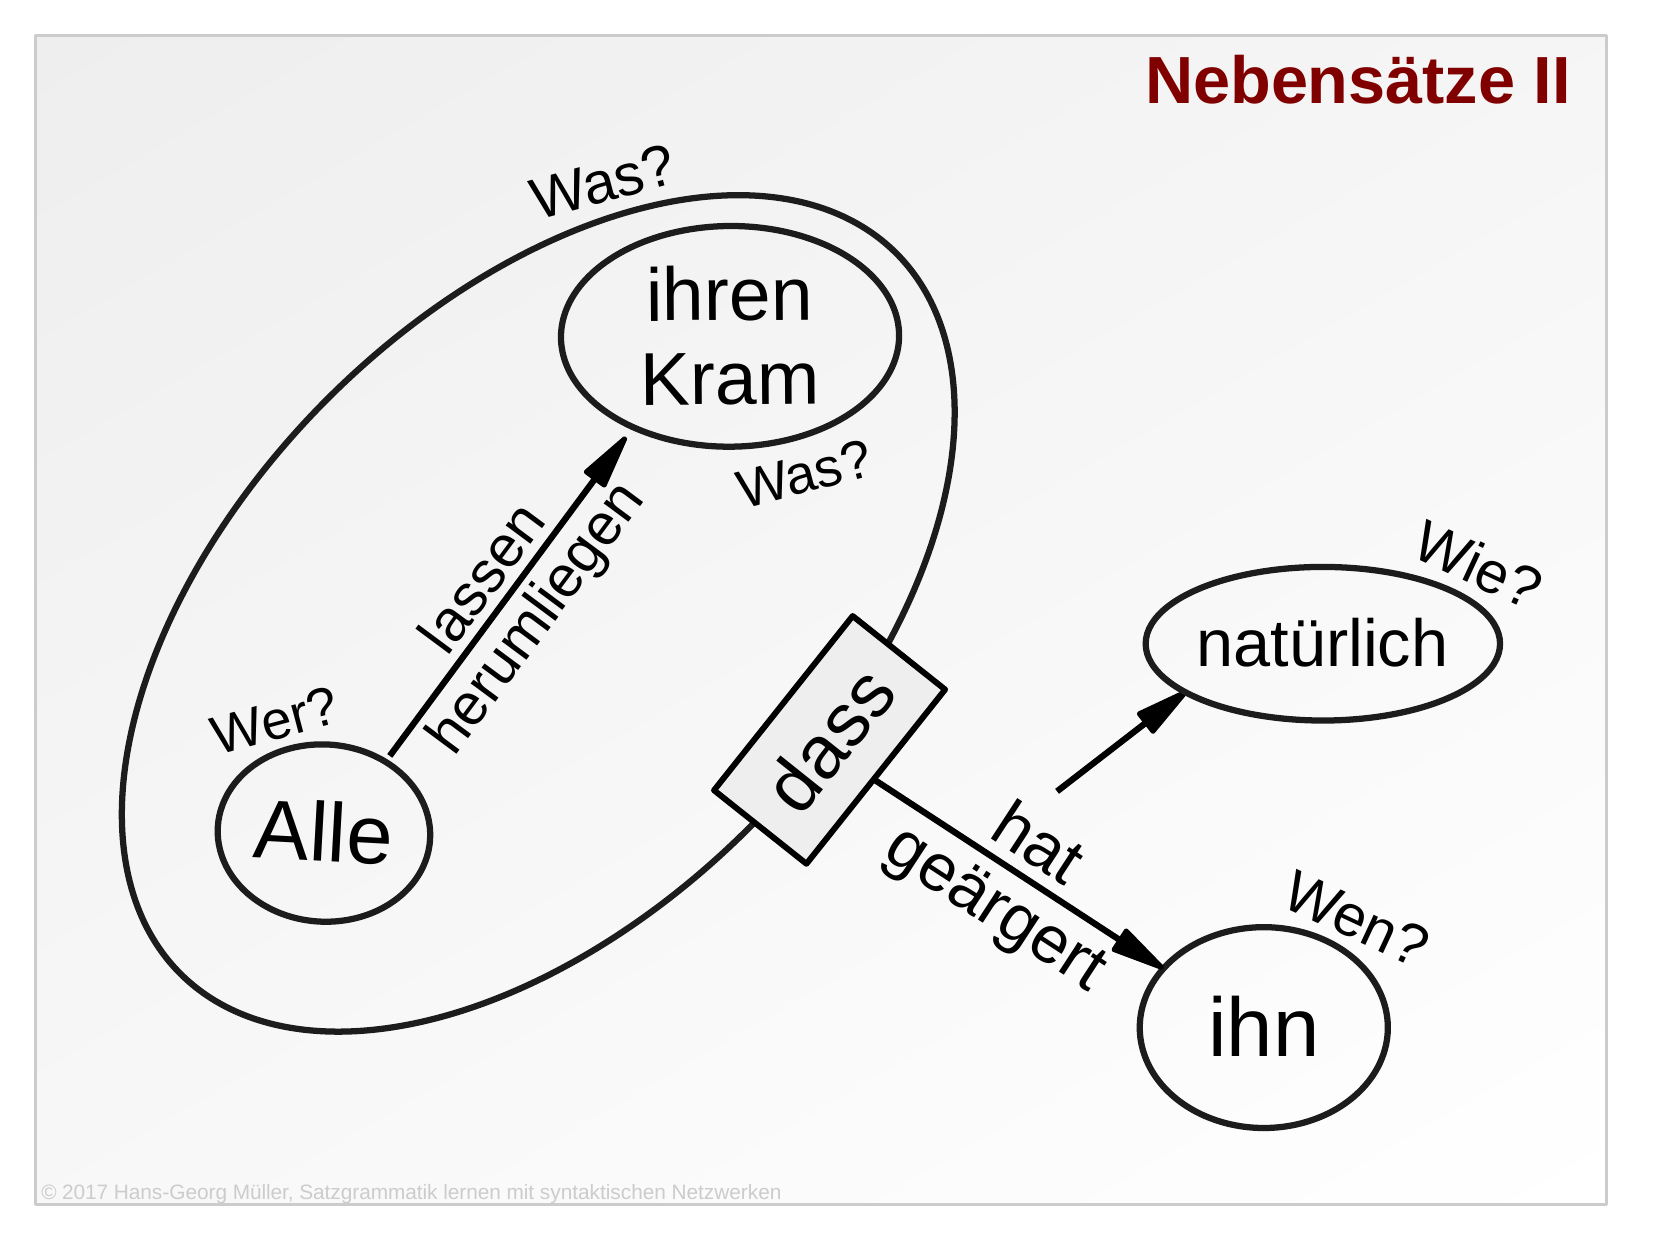

# Nebensätze II
Was?
ihren
Kram
Was?
lassen
herumliegen
Wie?
natürlich
Wer?
dass
Alle
hat
geärgert
Wen?
ihn